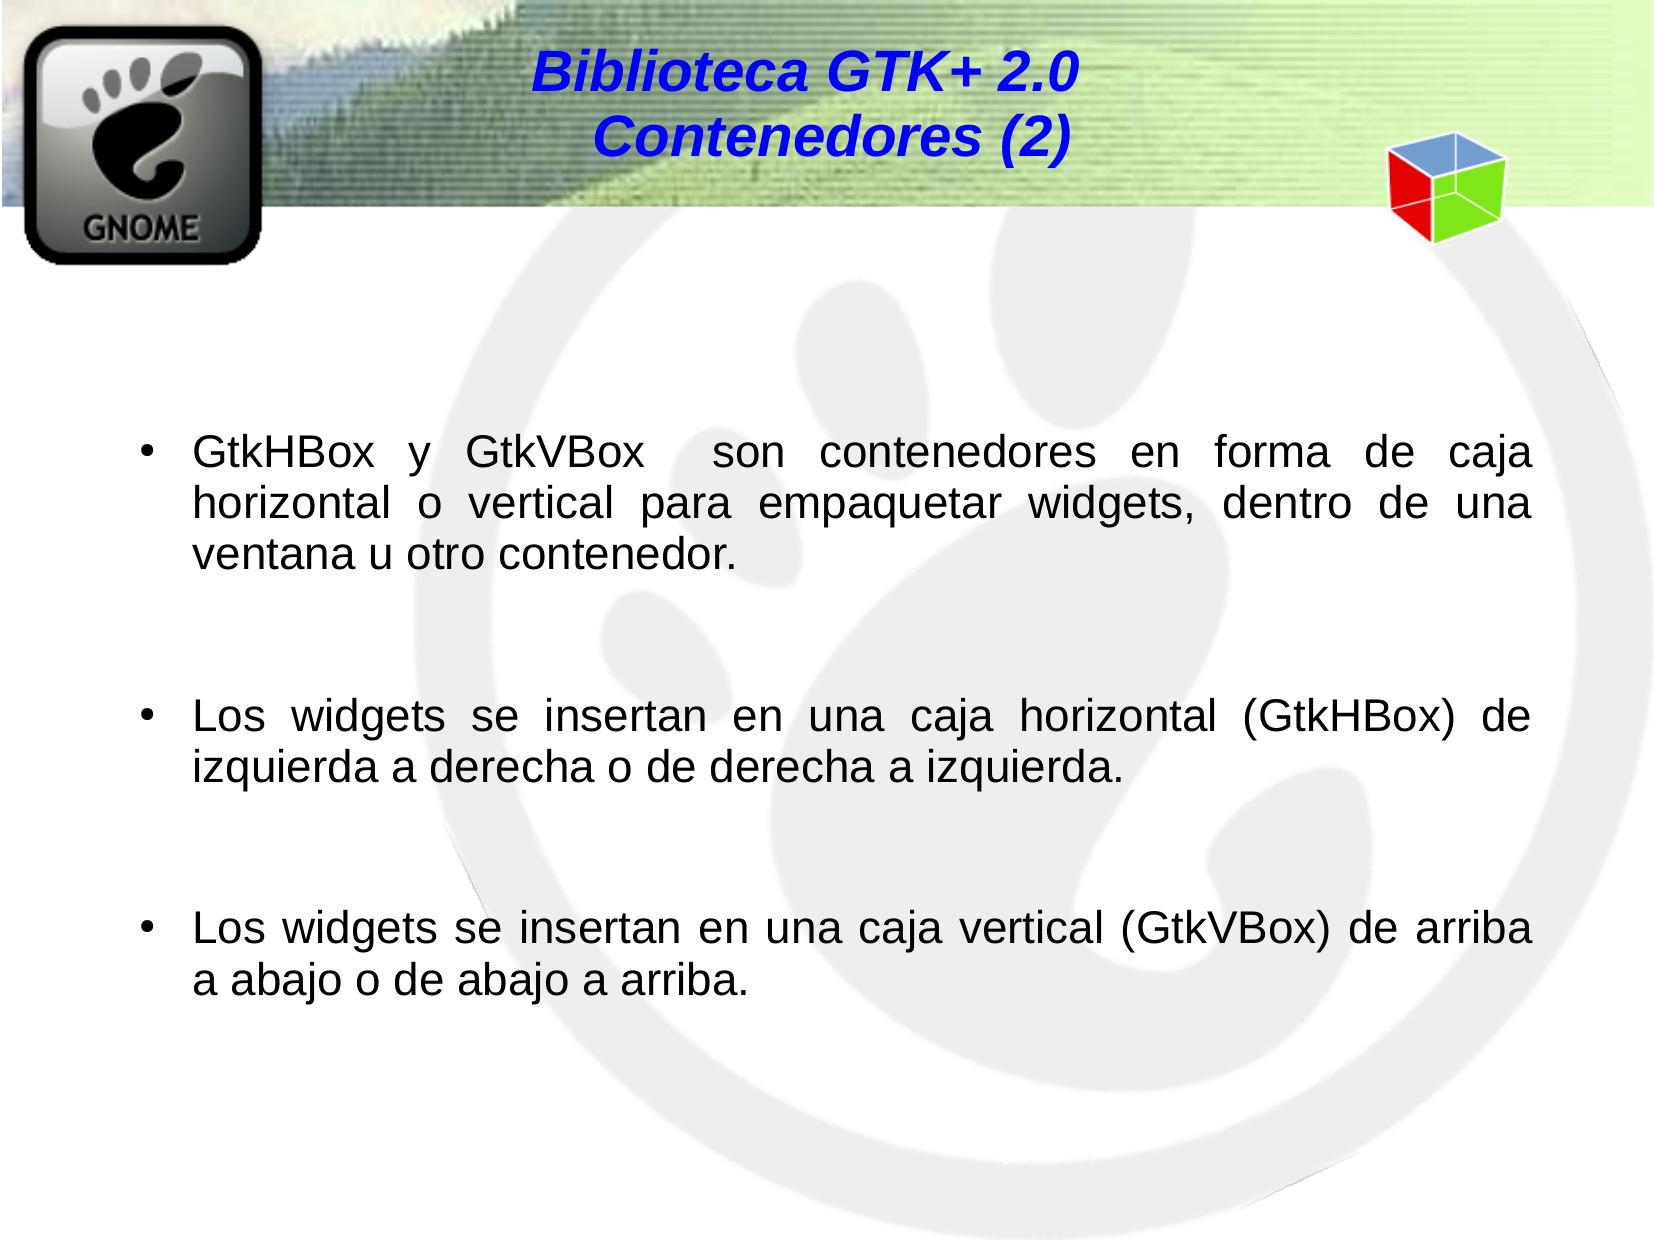

# Biblioteca GTK+ 2.0 Contenedores (2)
GtkHBox y GtkVBox son contenedores en forma de caja horizontal o vertical para empaquetar widgets, dentro de una ventana u otro contenedor.
Los widgets se insertan en una caja horizontal (GtkHBox) de izquierda a derecha o de derecha a izquierda.
Los widgets se insertan en una caja vertical (GtkVBox) de arriba a abajo o de abajo a arriba.